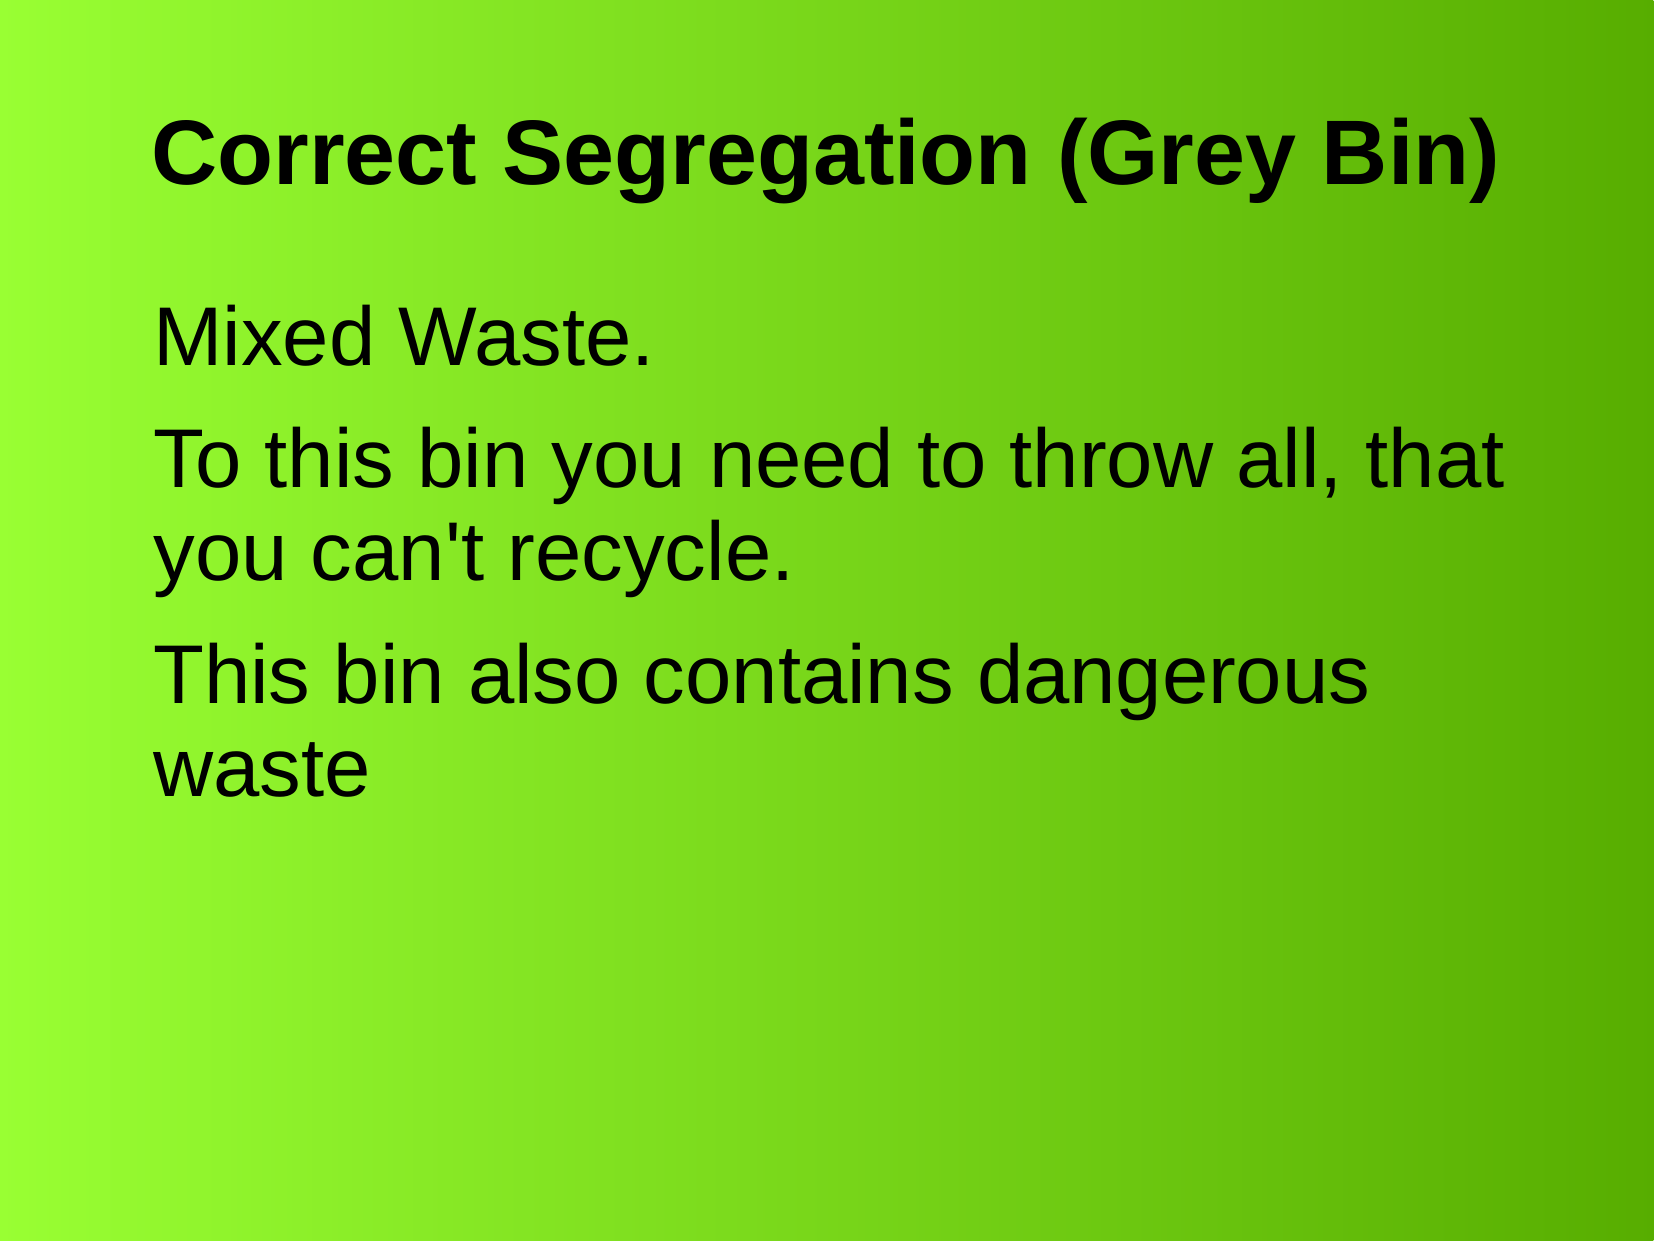

# Correct Segregation (Grey Bin)
Mixed Waste.
To this bin you need to throw all, that you can't recycle.
This bin also contains dangerous waste